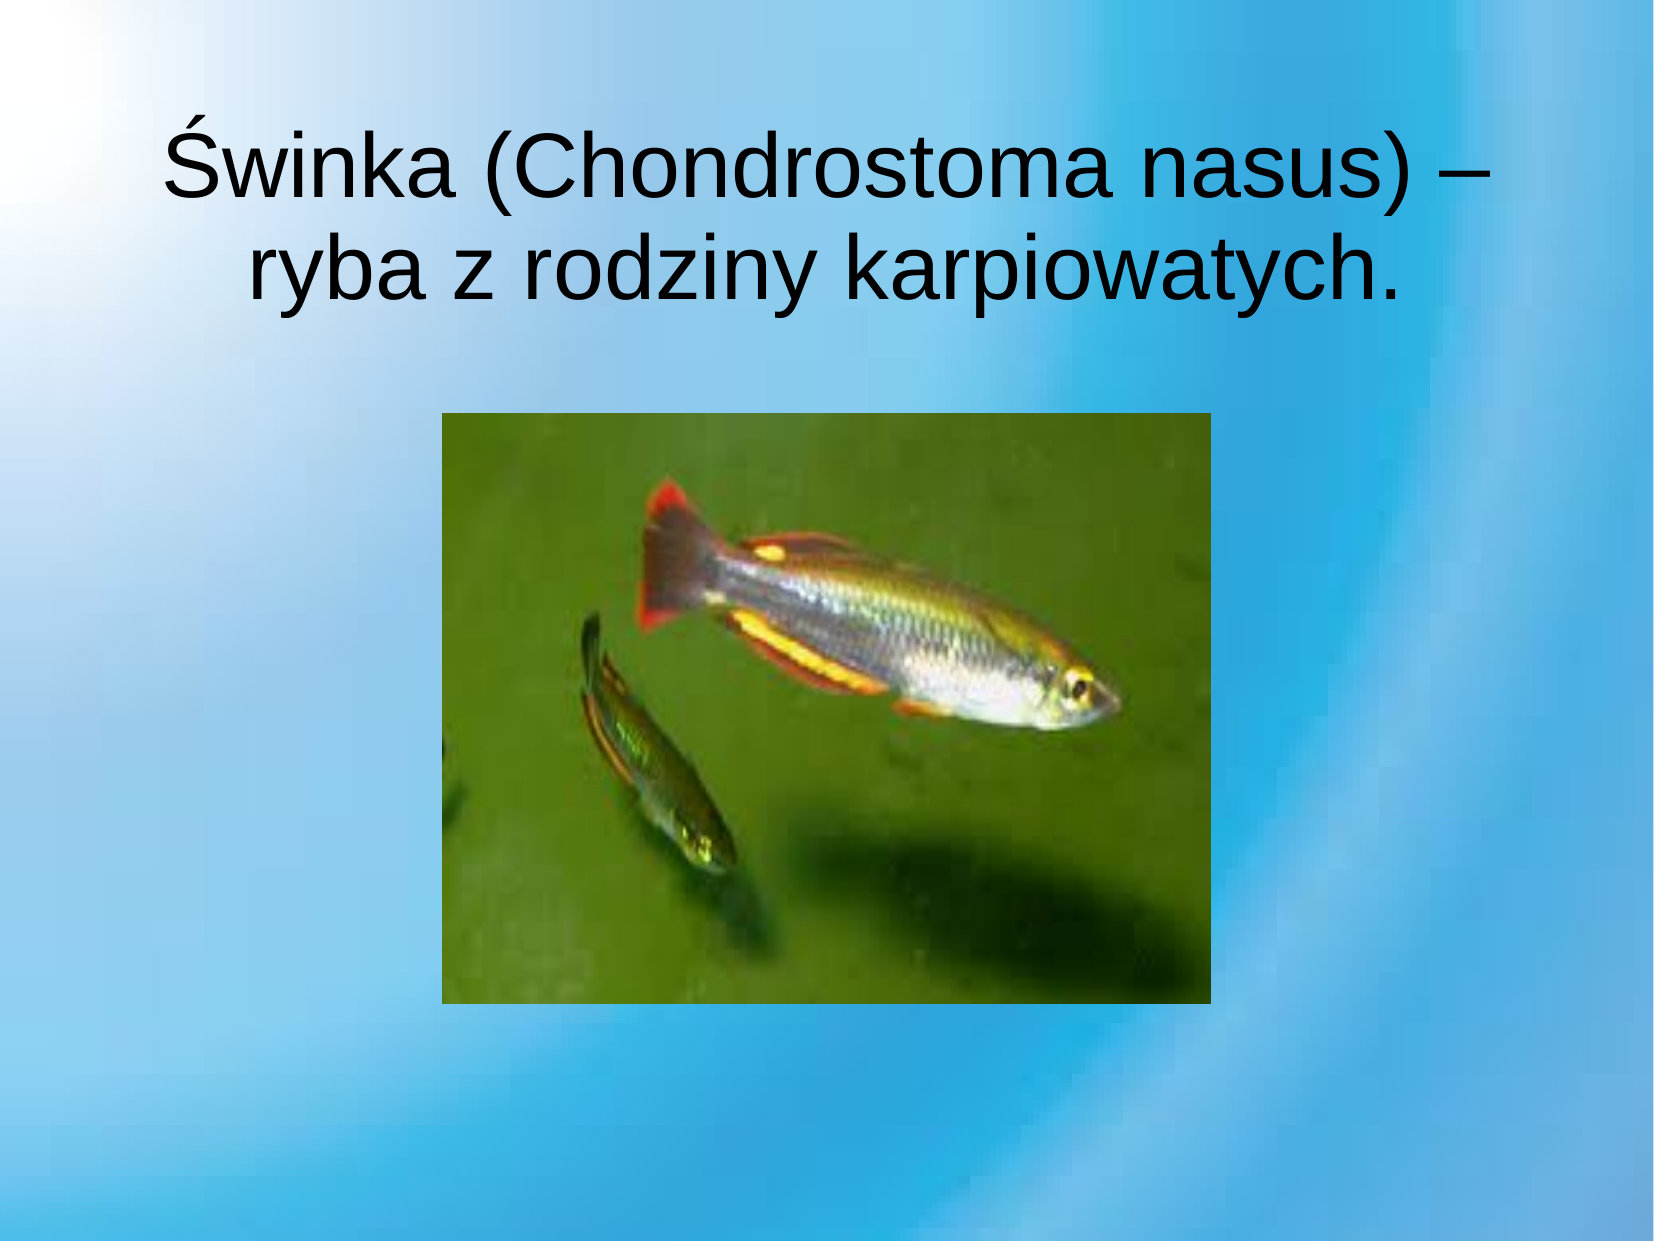

# Świnka (Chondrostoma nasus) – ryba z rodziny karpiowatych.